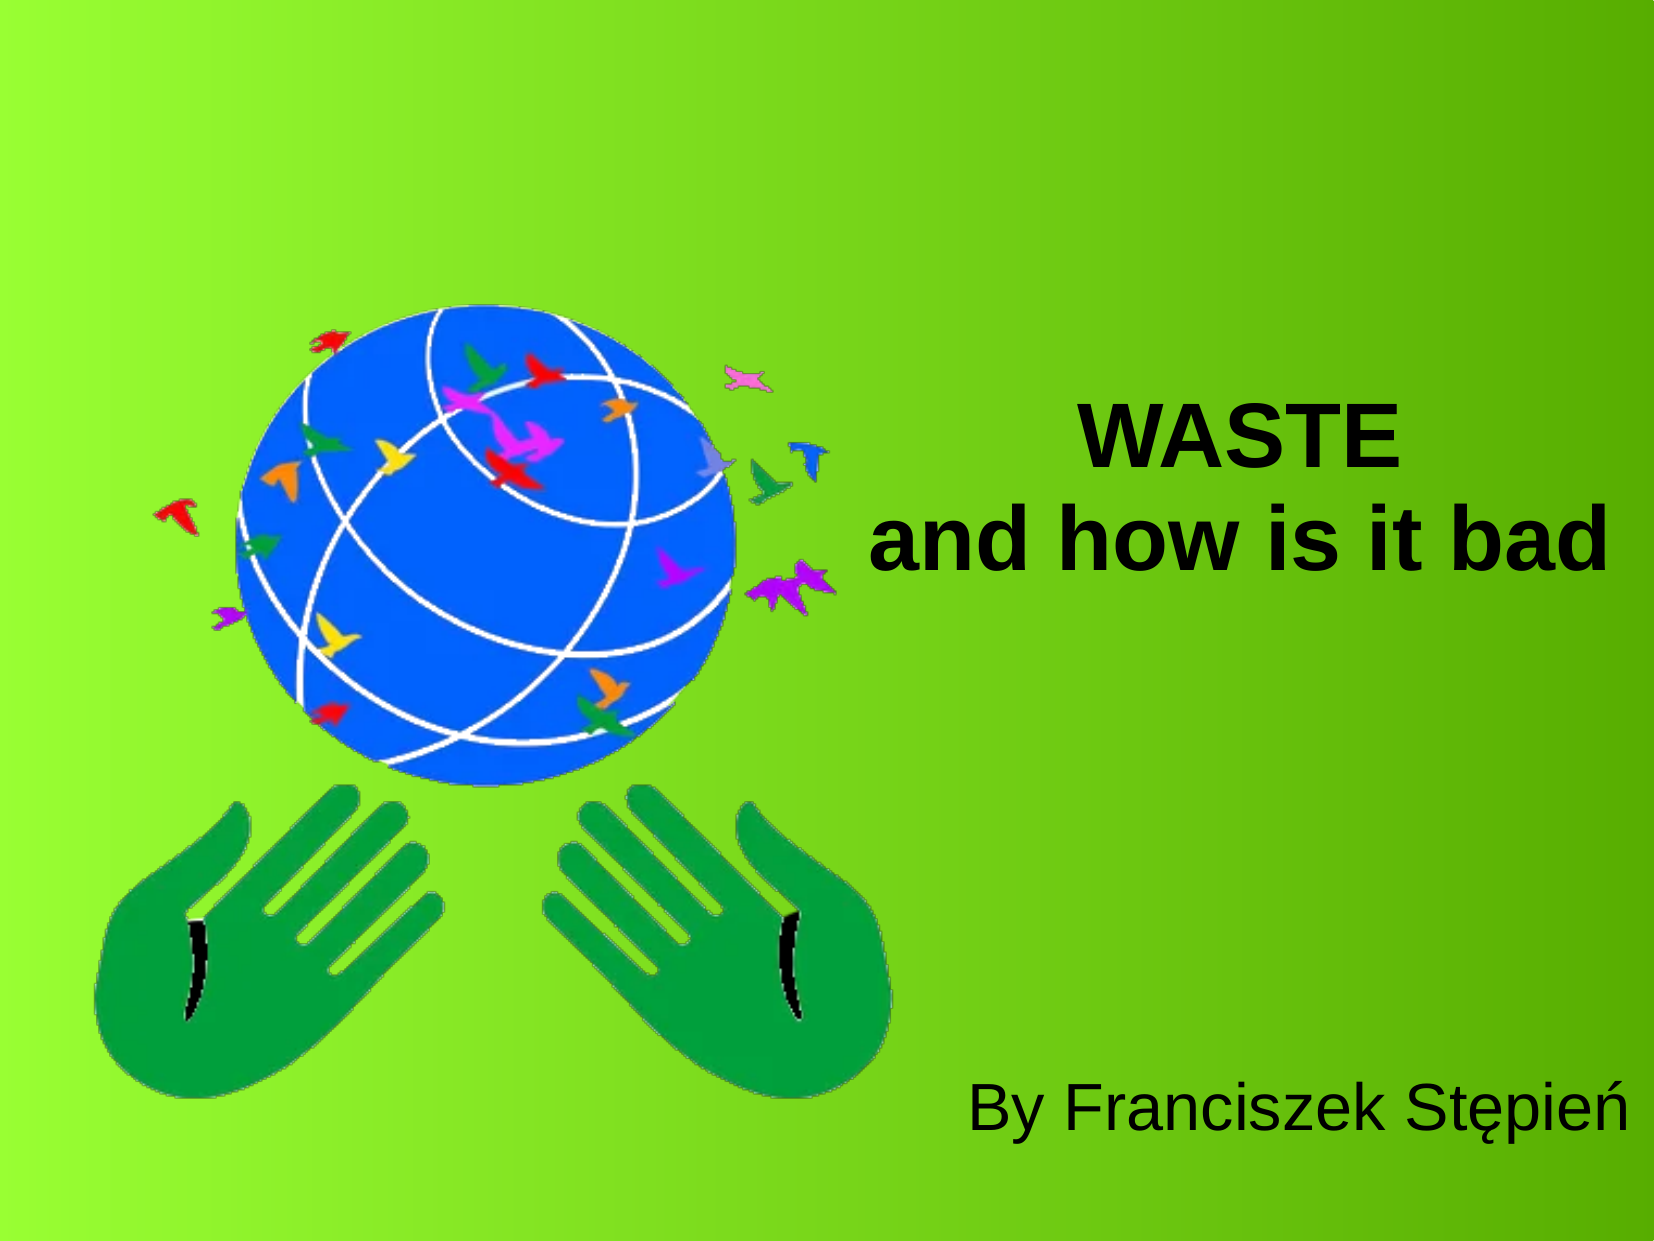

# WASTE and how is it bad
By Franciszek Stępień